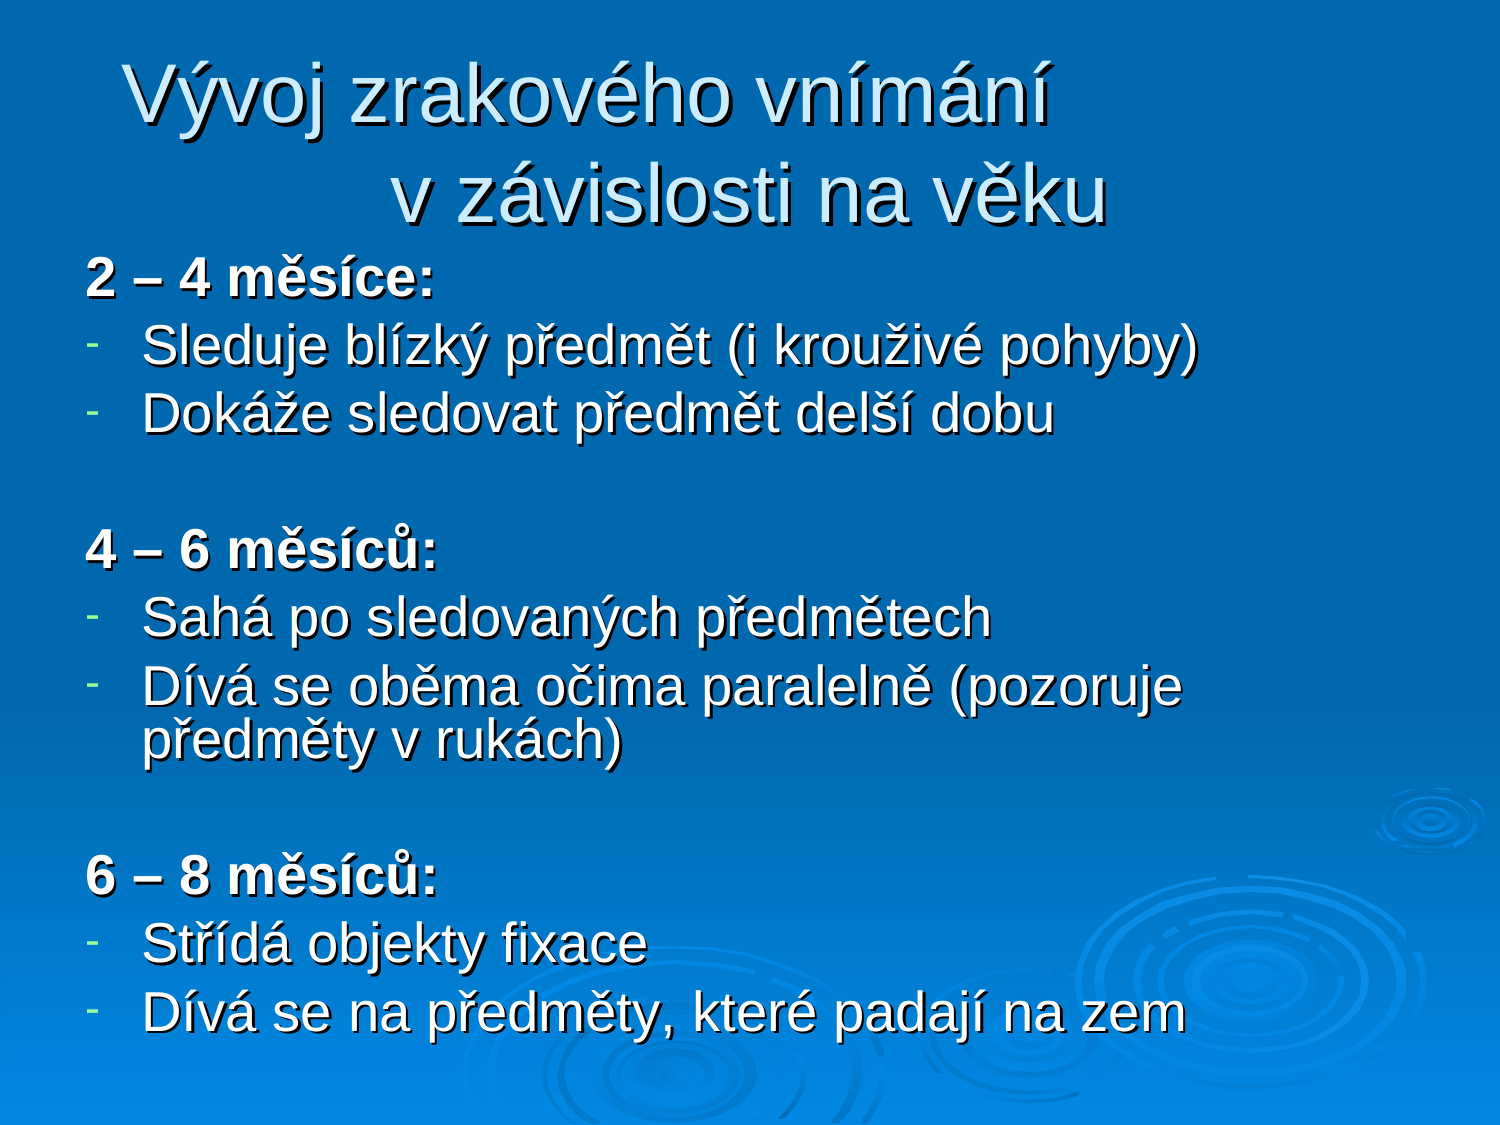

# Vývoj zrakového vnímání v závislosti na věku
2 – 4 měsíce:
Sleduje blízký předmět (i krouživé pohyby)
Dokáže sledovat předmět delší dobu
4 – 6 měsíců:
Sahá po sledovaných předmětech
Dívá se oběma očima paralelně (pozoruje předměty v rukách)
6 – 8 měsíců:
Střídá objekty fixace
Dívá se na předměty, které padají na zem